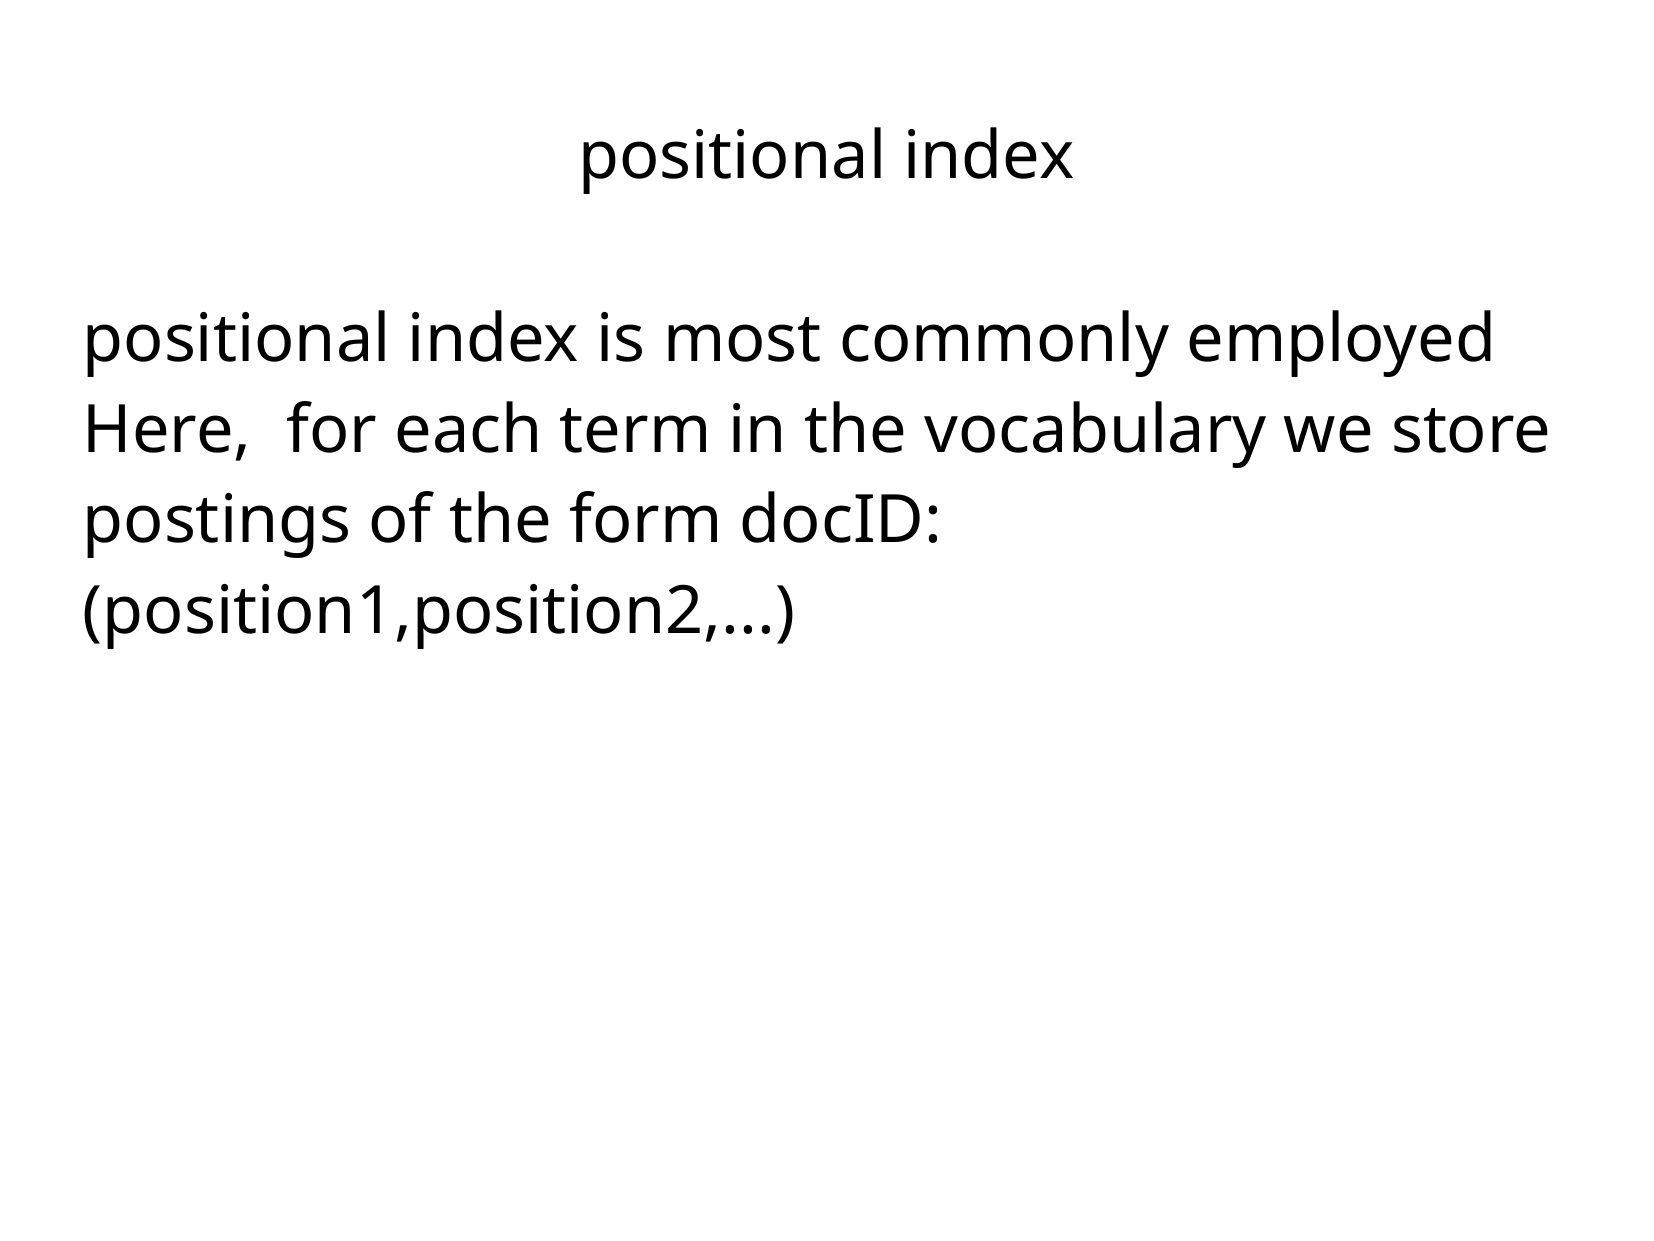

# positional index
positional index is most commonly employed Here, for each term in the vocabulary we store postings of the form docID:(position1,position2,...)